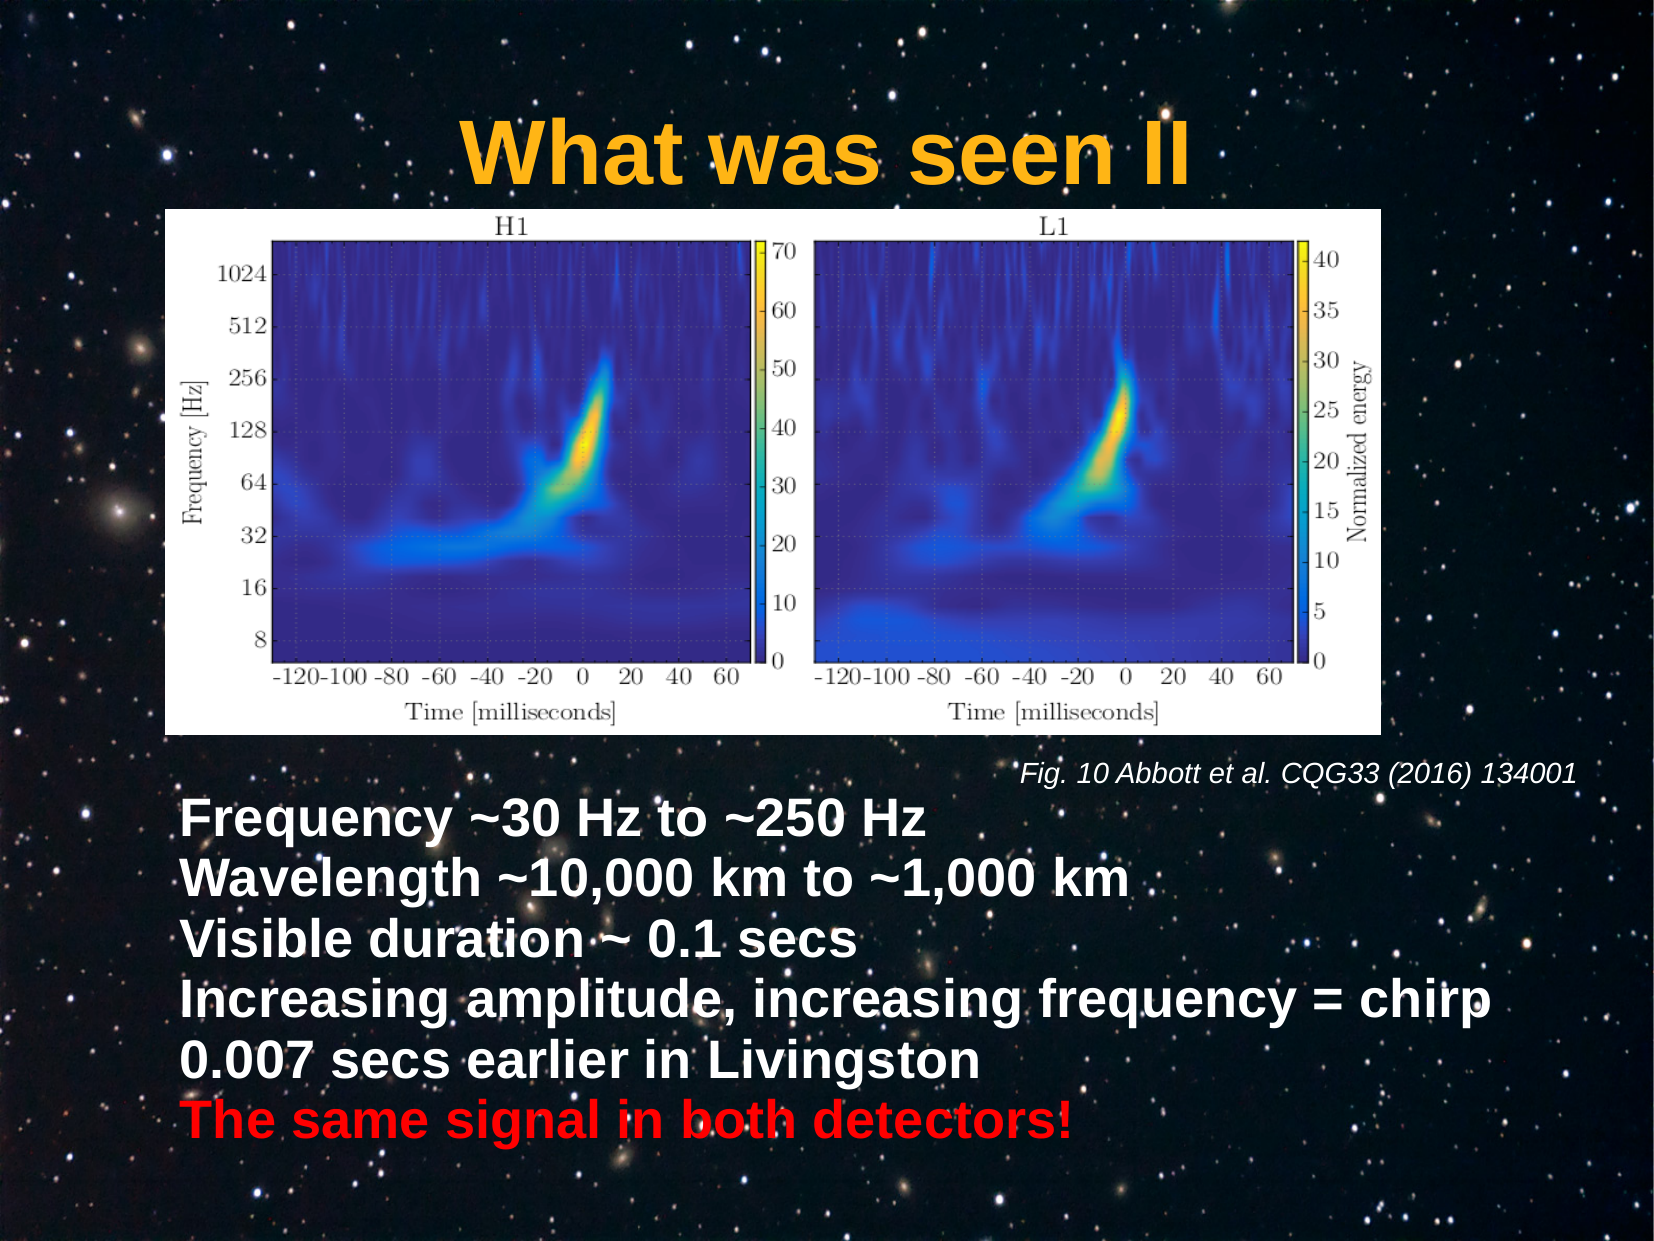

# What was seen II
Hanford
Livingston
Fig. 10 Abbott et al. CQG33 (2016) 134001
Frequency ~30 Hz to ~250 Hz
Wavelength ~10,000 km to ~1,000 km
Visible duration ~ 0.1 secs
Increasing amplitude, increasing frequency = chirp
0.007 secs earlier in Livingston
The same signal in both detectors!